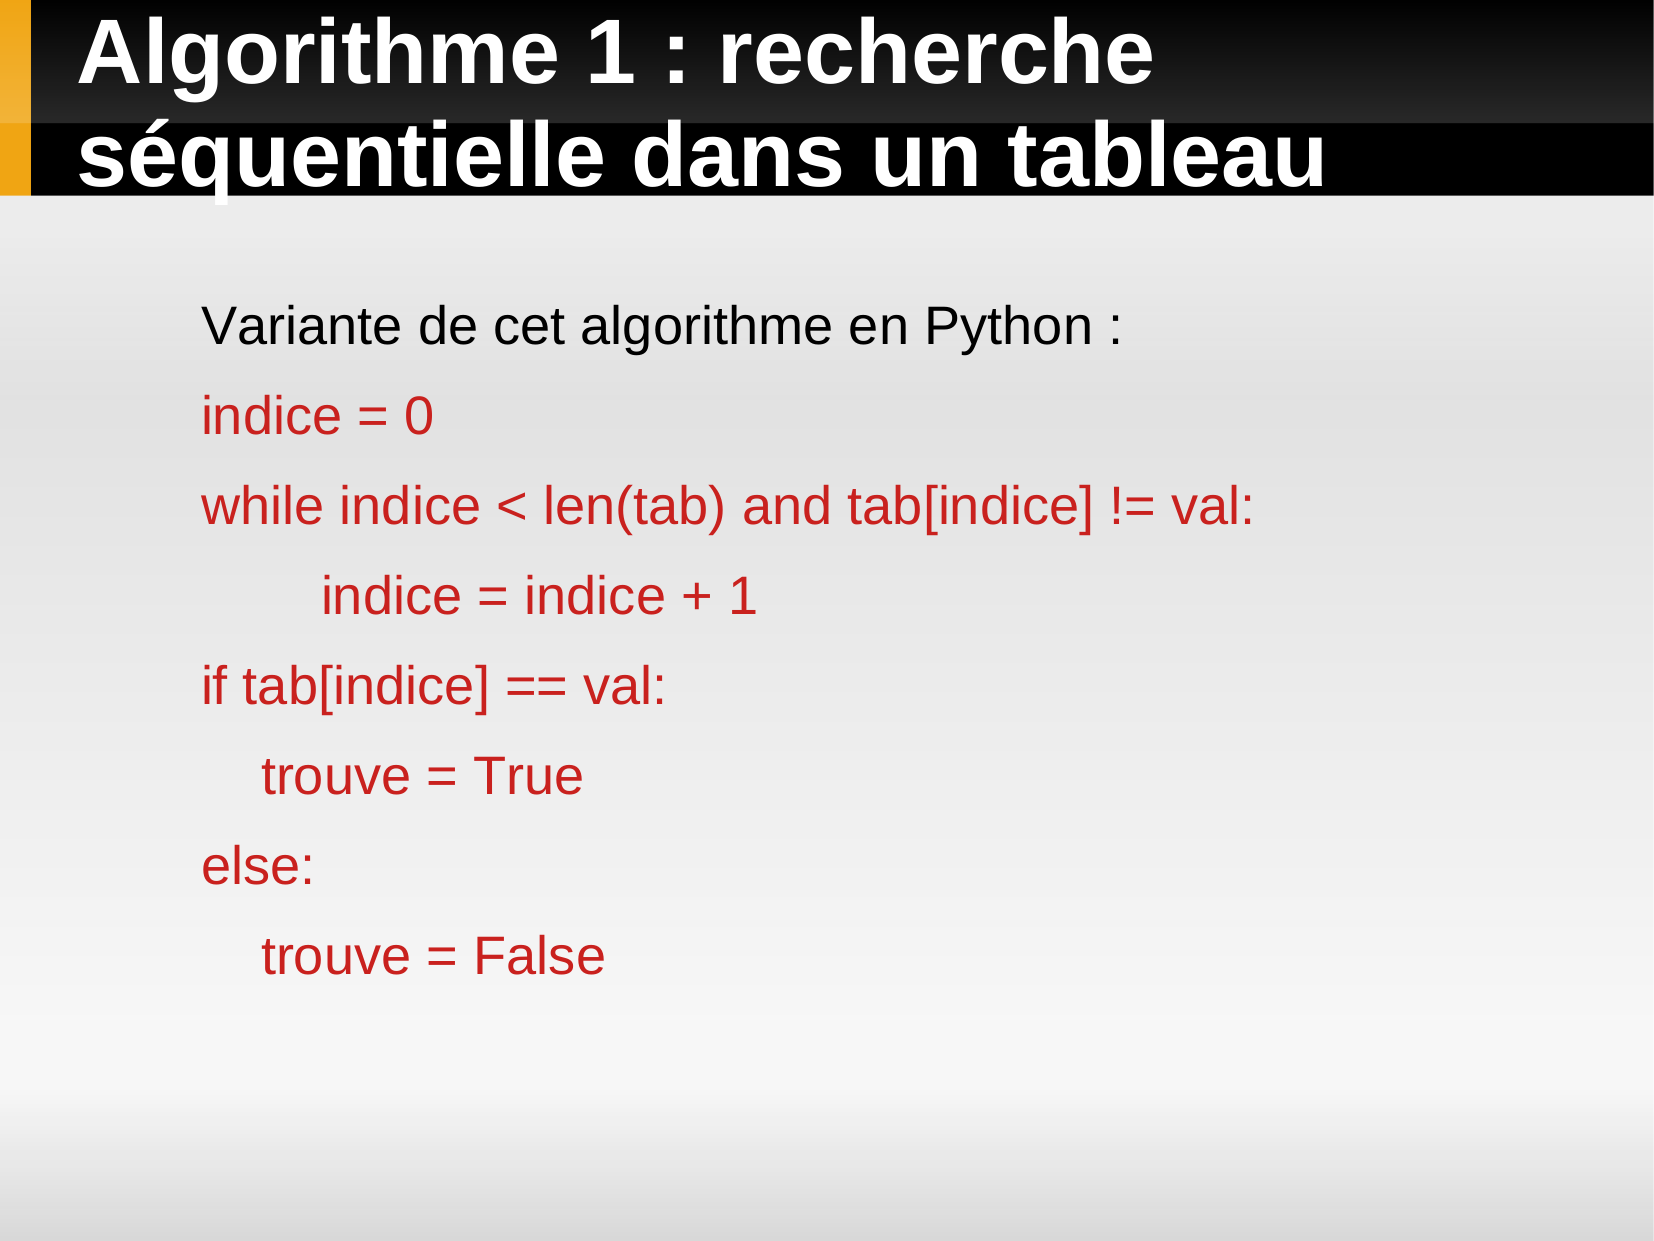

Algorithme 1 : recherche séquentielle dans un tableau
# Variante de cet algorithme en Python :
indice = 0
while indice < len(tab) and tab[indice] != val:
 indice = indice + 1
if tab[indice] == val:
 trouve = True
else:
 trouve = False